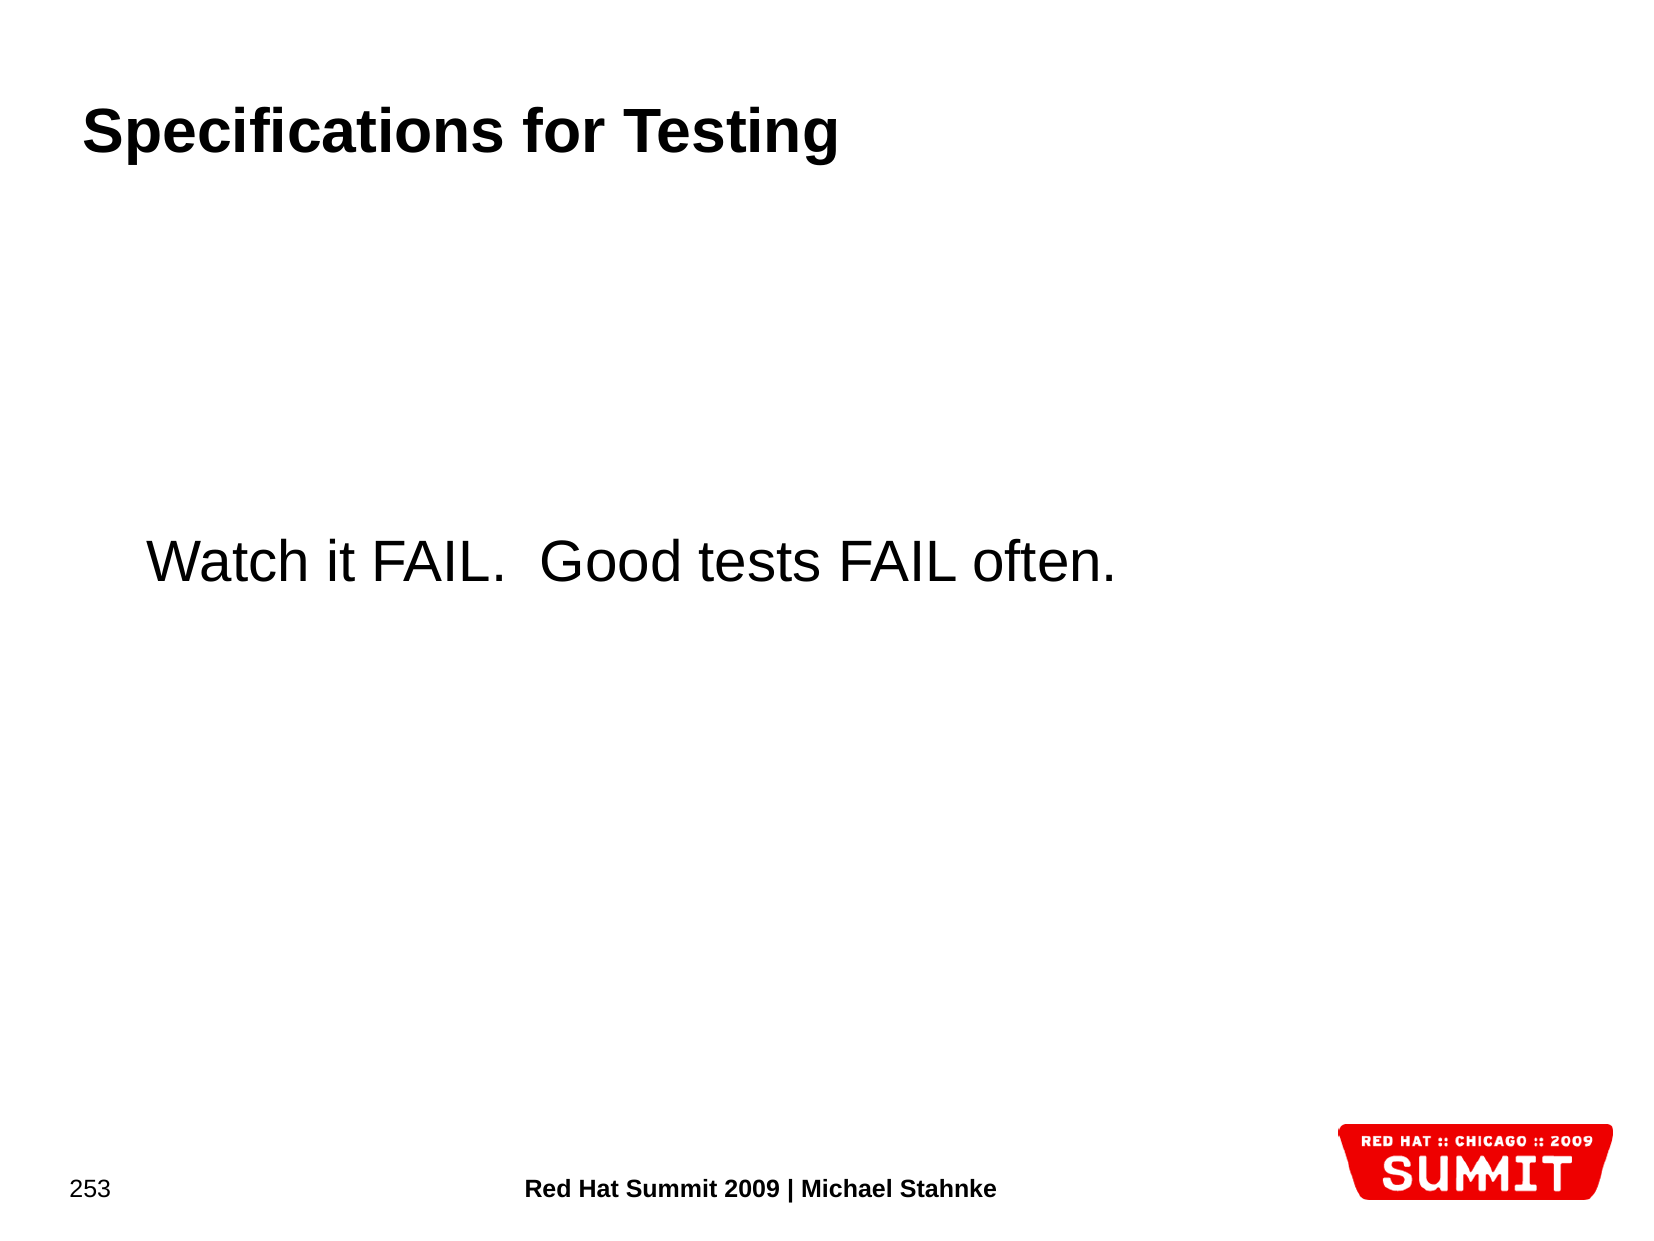

# Specifications for Testing
Watch it FAIL. Good tests FAIL often.